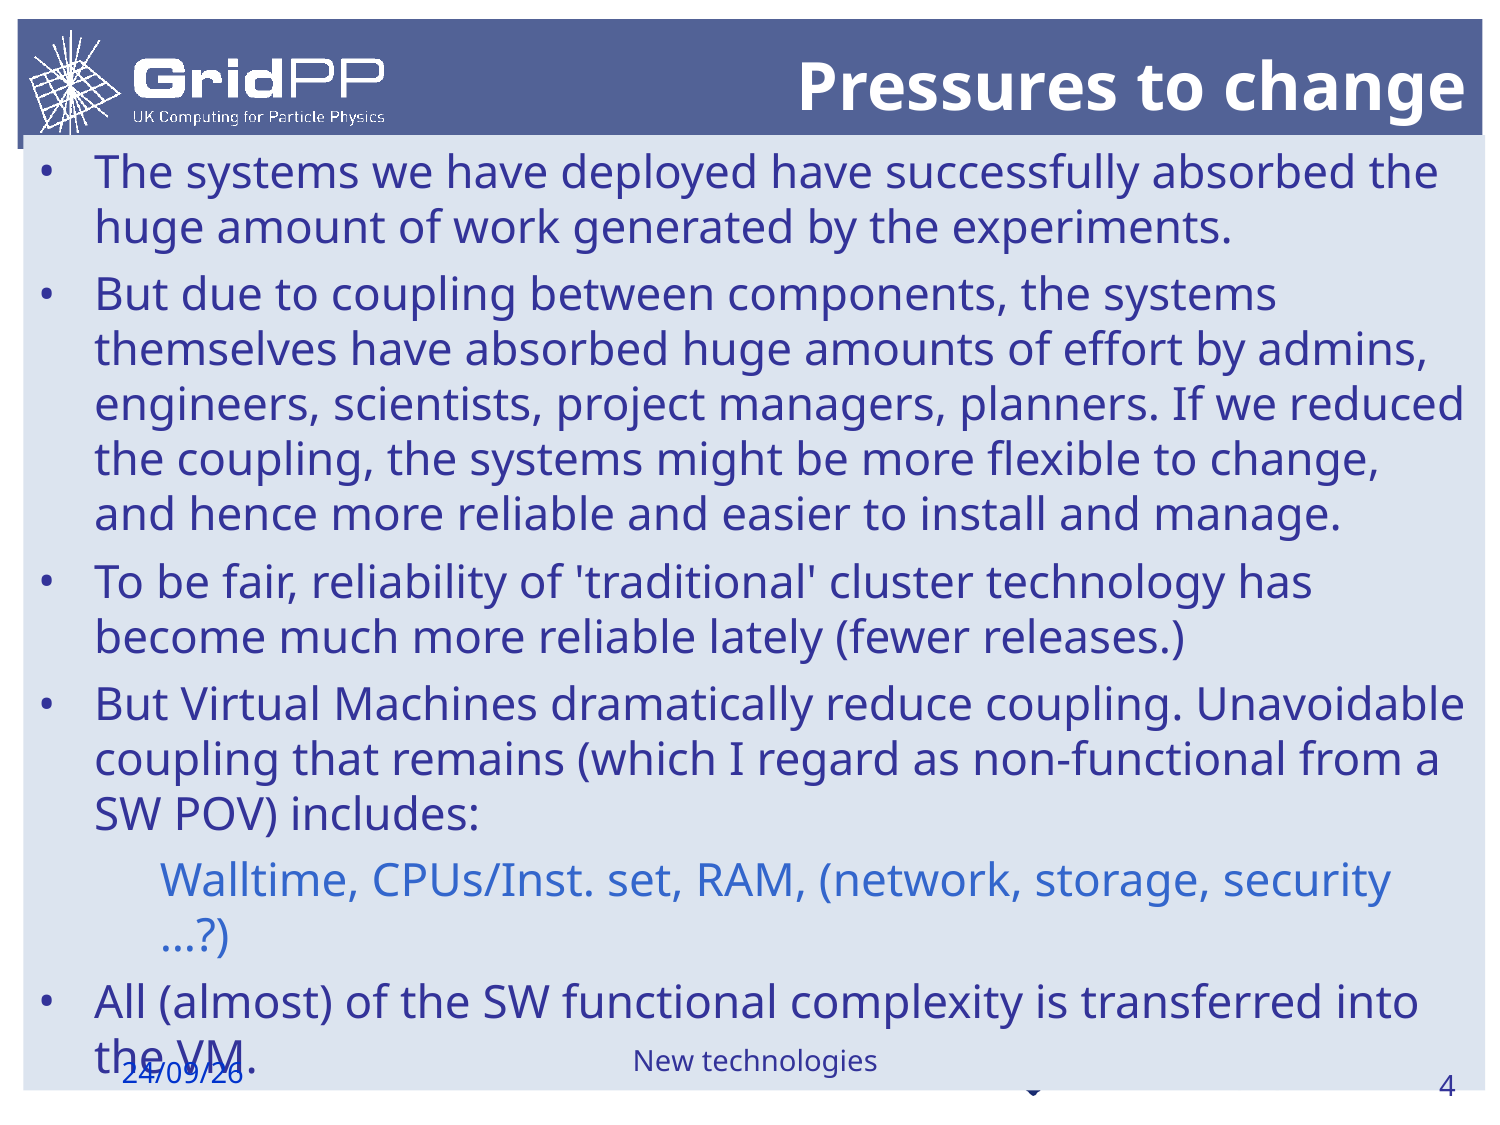

# Pressures to change
The systems we have deployed have successfully absorbed the huge amount of work generated by the experiments.
But due to coupling between components, the systems themselves have absorbed huge amounts of effort by admins, engineers, scientists, project managers, planners. If we reduced the coupling, the systems might be more flexible to change, and hence more reliable and easier to install and manage.
To be fair, reliability of 'traditional' cluster technology has become much more reliable lately (fewer releases.)
But Virtual Machines dramatically reduce coupling. Unavoidable coupling that remains (which I regard as non-functional from a SW POV) includes:
Walltime, CPUs/Inst. set, RAM, (network, storage, security …?)
All (almost) of the SW functional complexity is transferred into the VM.
New technologies